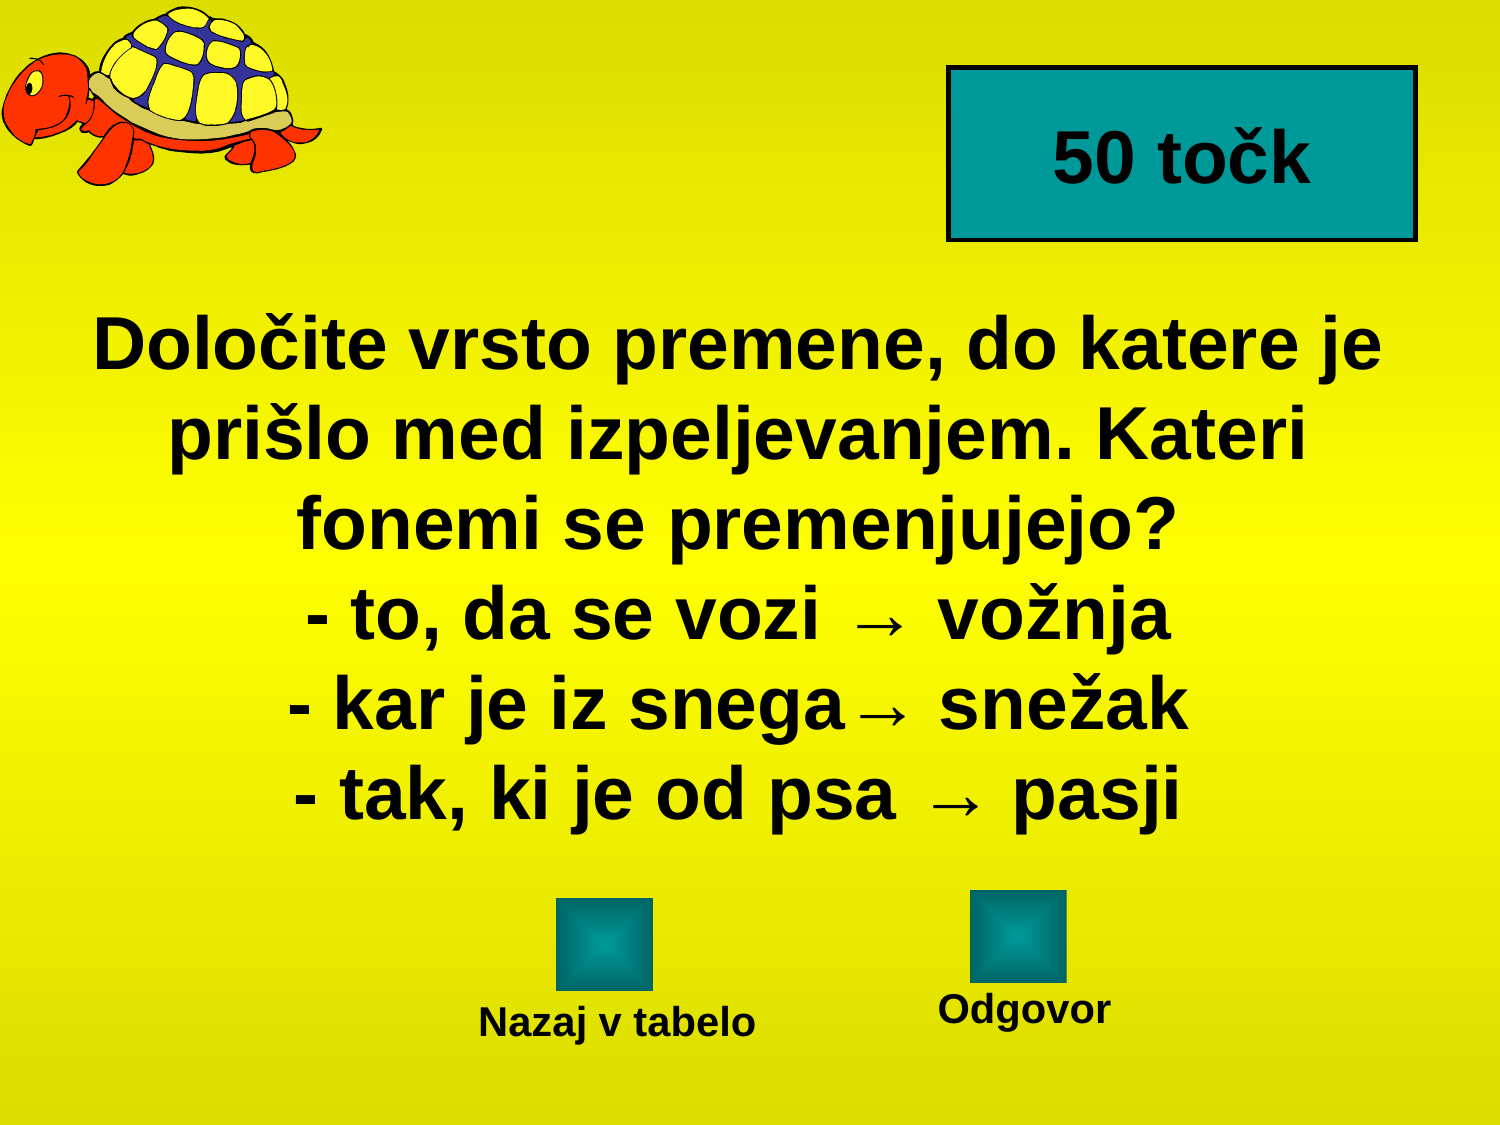

50 točk
# Določite vrsto premene, do katere je prišlo med izpeljevanjem. Kateri fonemi se premenjujejo? - to, da se vozi → vožnja - kar je iz snega→ snežak - tak, ki je od psa → pasji
Odgovor
Nazaj v tabelo